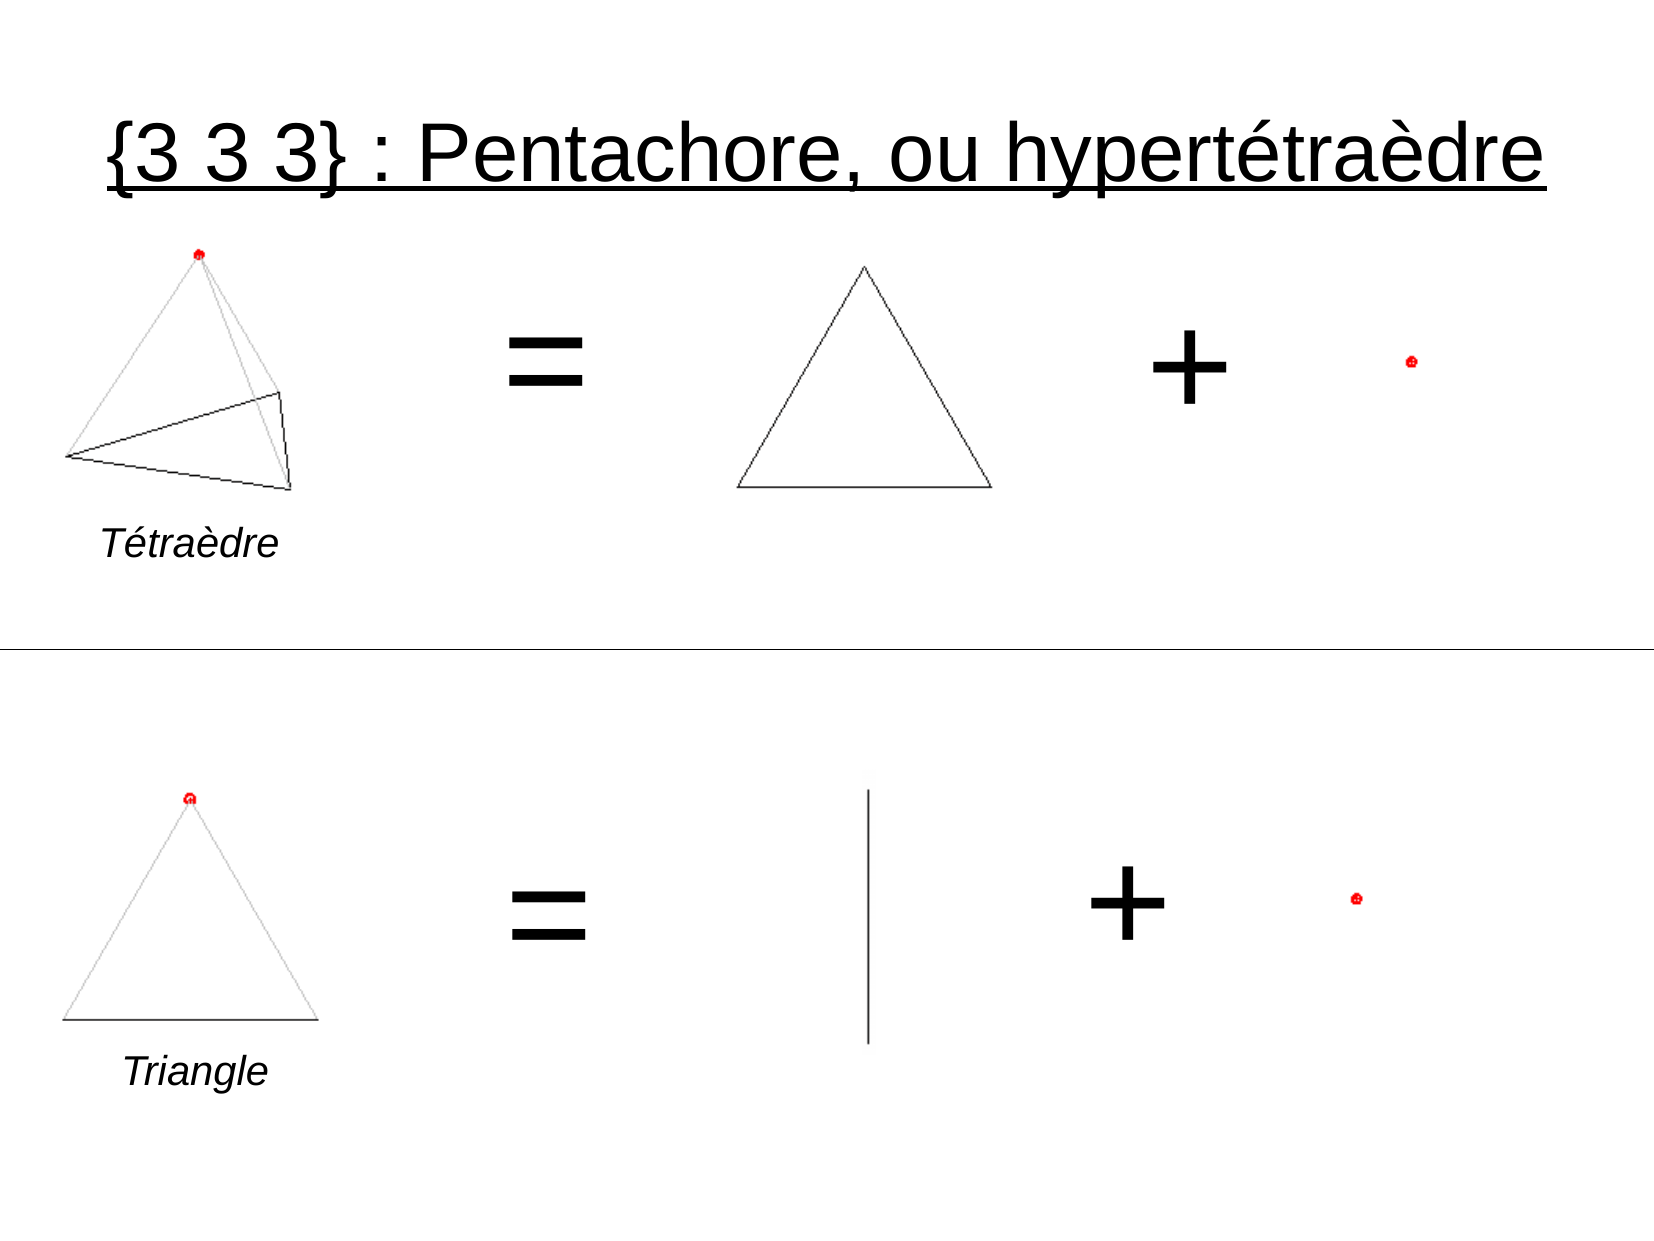

# {3 3 3} : Pentachore, ou hypertétraèdre
=
+
Tétraèdre
+
=
Triangle